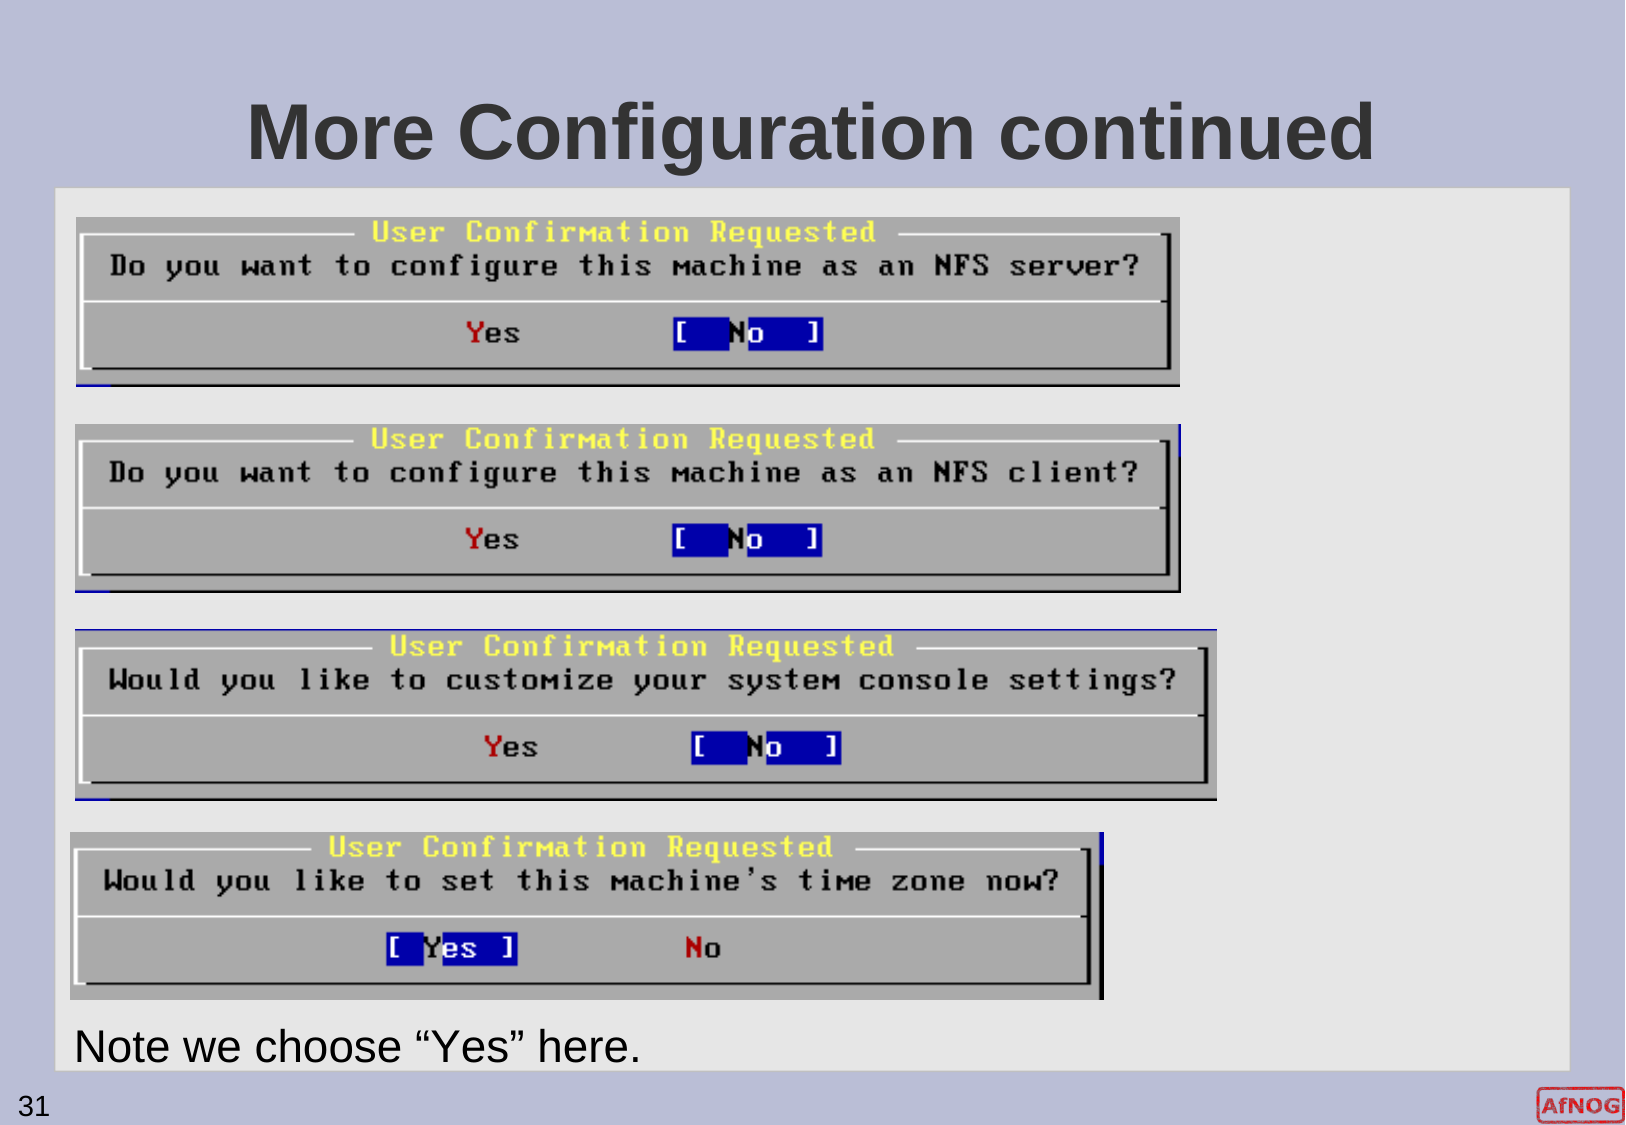

More Configuration continued
Note we choose “Yes” here.